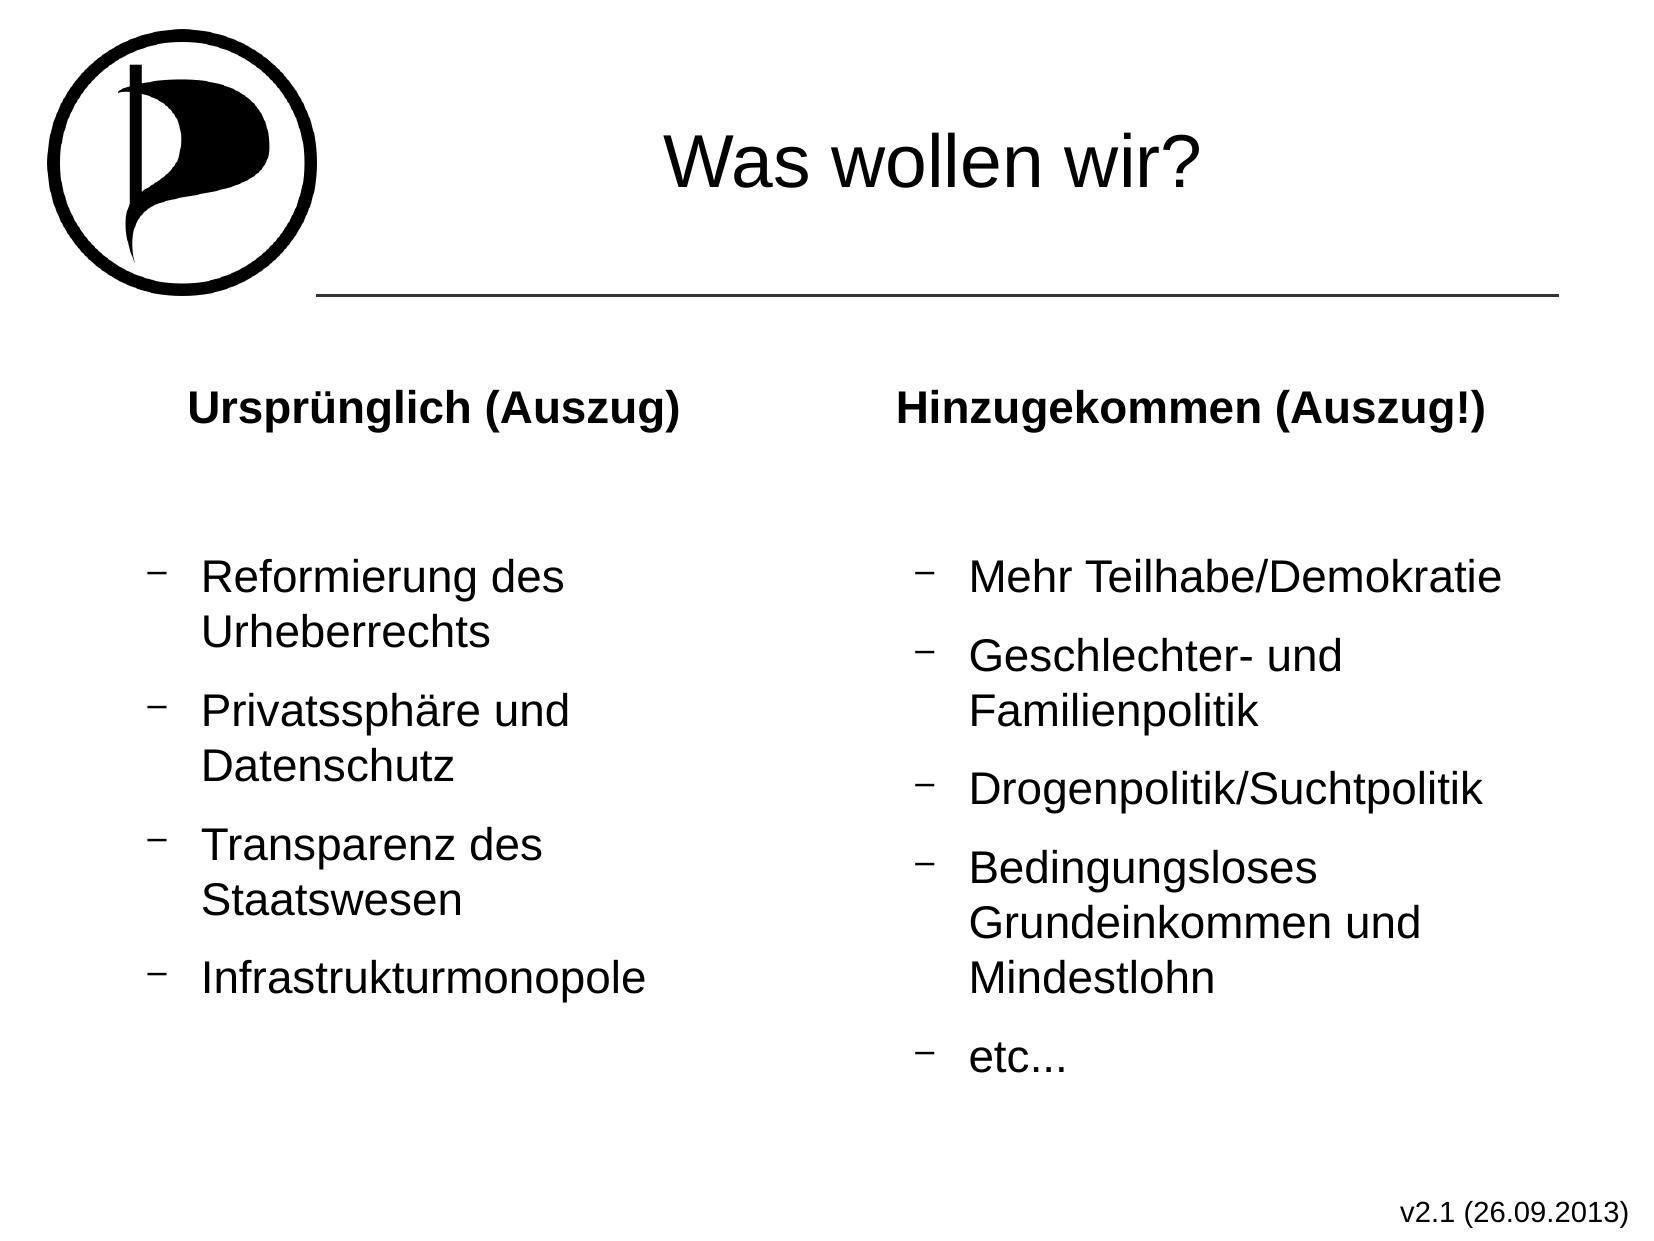

# Was wollen wir?
Ursprünglich (Auszug)
Reformierung des Urheberrechts
Privatssphäre und Datenschutz
Transparenz des Staatswesen
Infrastrukturmonopole
Hinzugekommen (Auszug!)
Mehr Teilhabe/Demokratie
Geschlechter- und Familienpolitik
Drogenpolitik/Suchtpolitik
Bedingungsloses Grundeinkommen und Mindestlohn
etc...
v2.1 (26.09.2013)